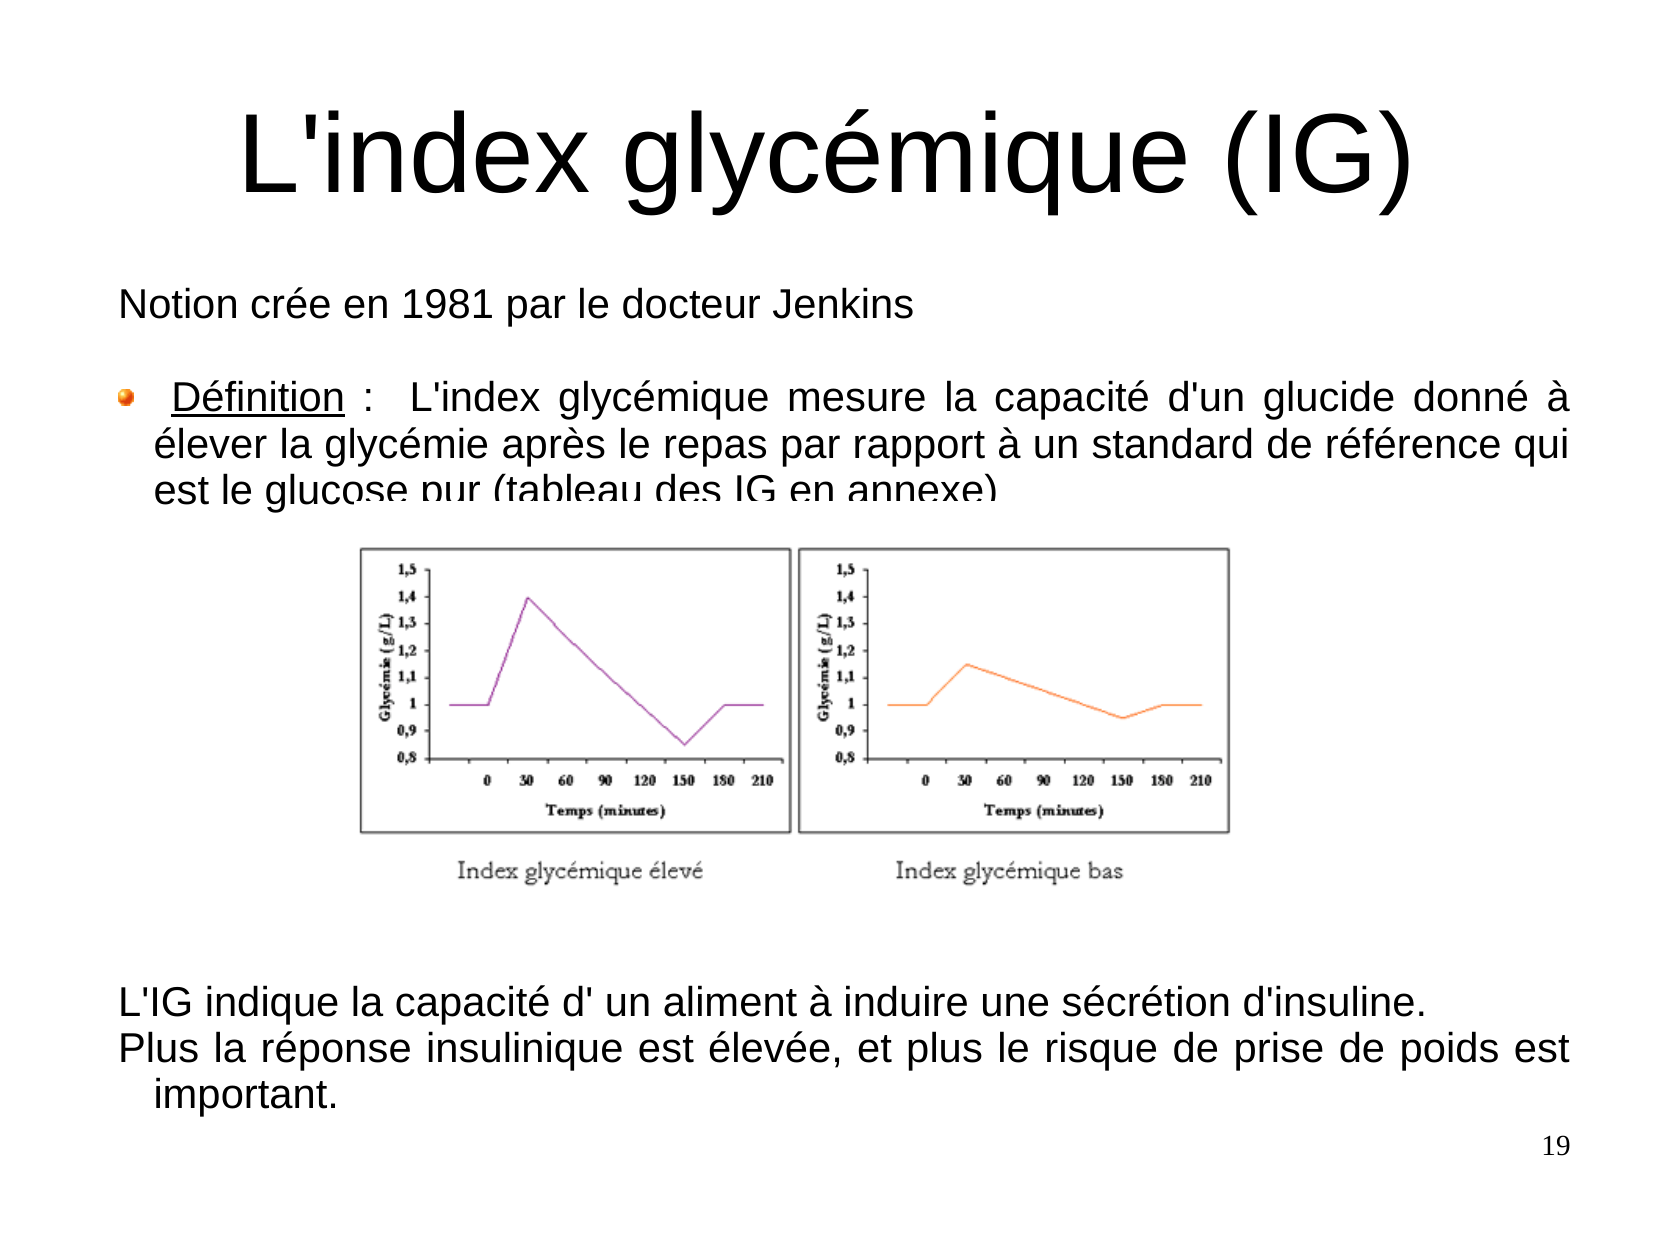

# L'index glycémique (IG)
Notion crée en 1981 par le docteur Jenkins
 Définition : L'index glycémique mesure la capacité d'un glucide donné à élever la glycémie après le repas par rapport à un standard de référence qui est le glucose pur (tableau des IG en annexe)
L'IG indique la capacité d' un aliment à induire une sécrétion d'insuline.
Plus la réponse insulinique est élevée, et plus le risque de prise de poids est important.
19